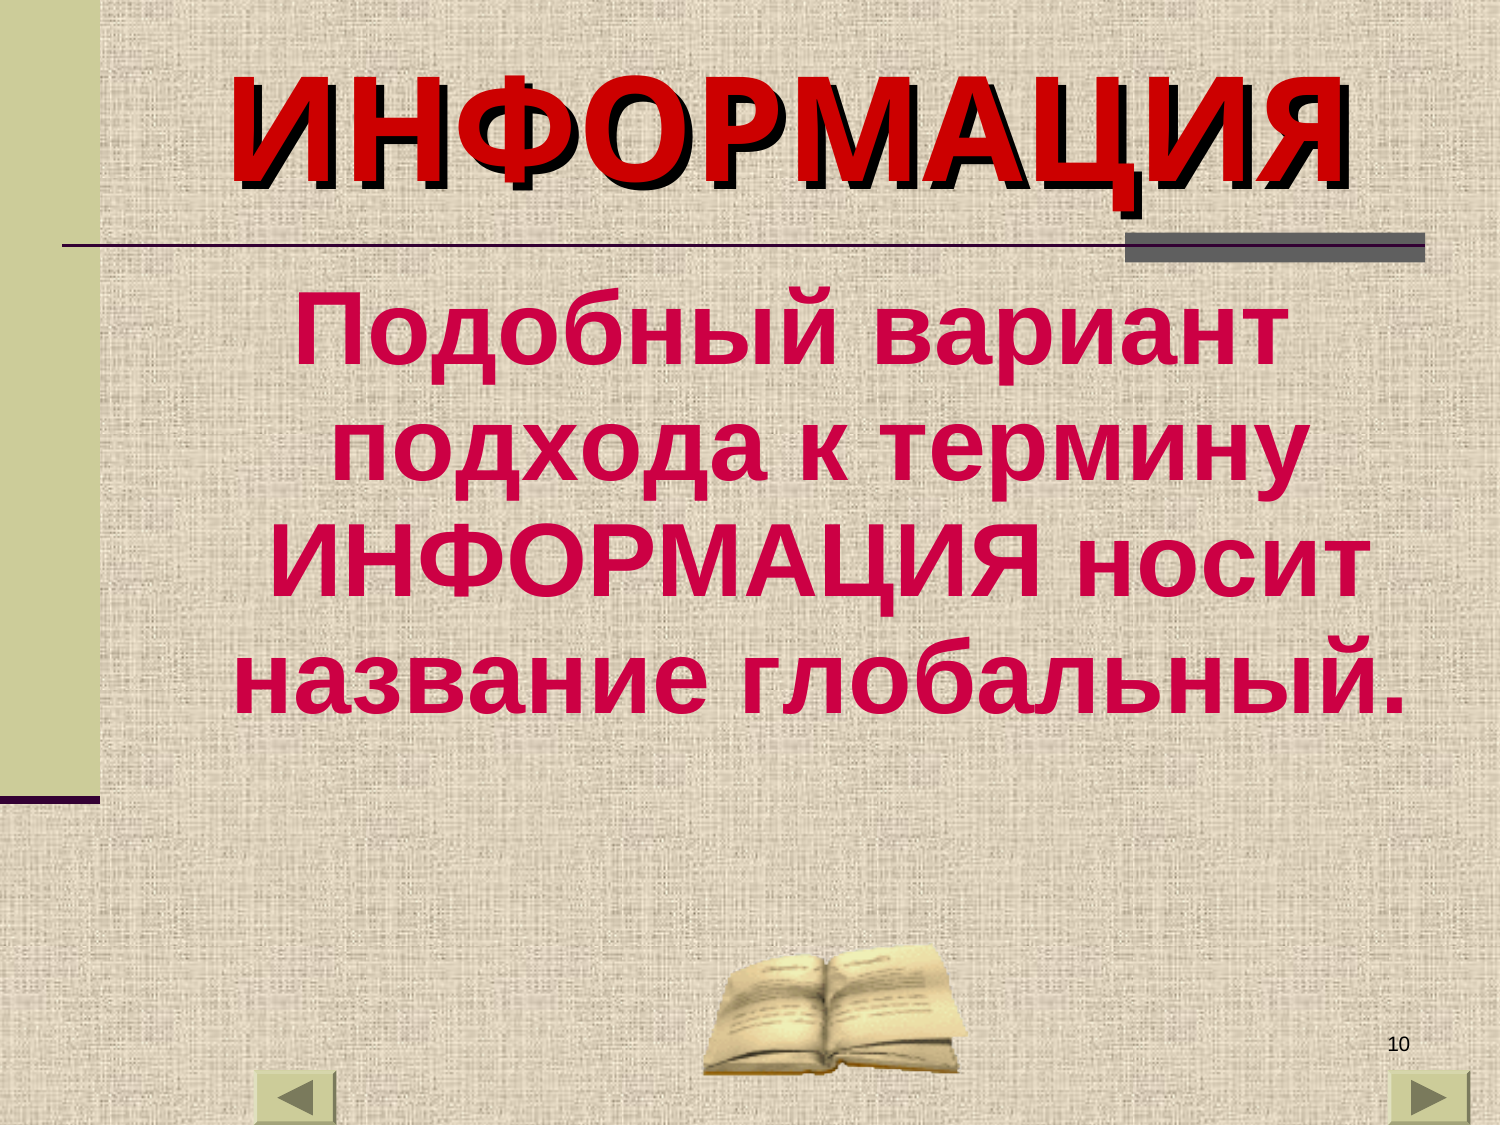

# ИНФОРМАЦИЯ
Подобный вариант подхода к термину ИНФОРМАЦИЯ носит название глобальный.
10